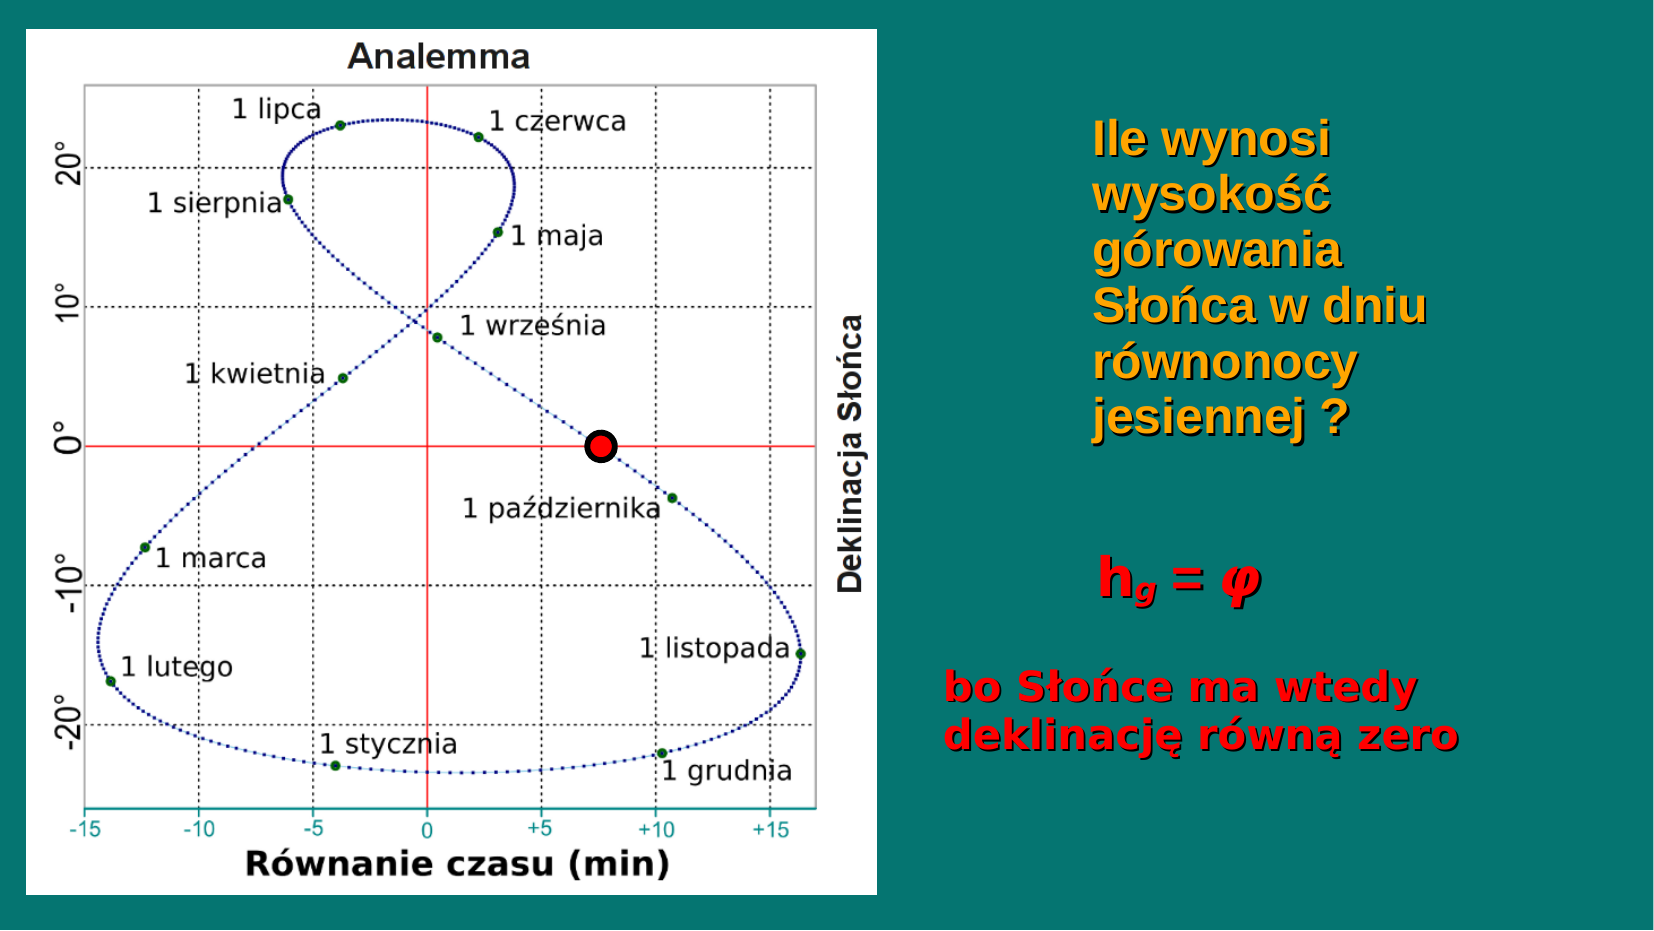

Ile wynosi wysokość górowania Słońca w dniu równonocy jesiennej ?
 hg = φ
bo Słońce ma wtedy deklinację równą zero